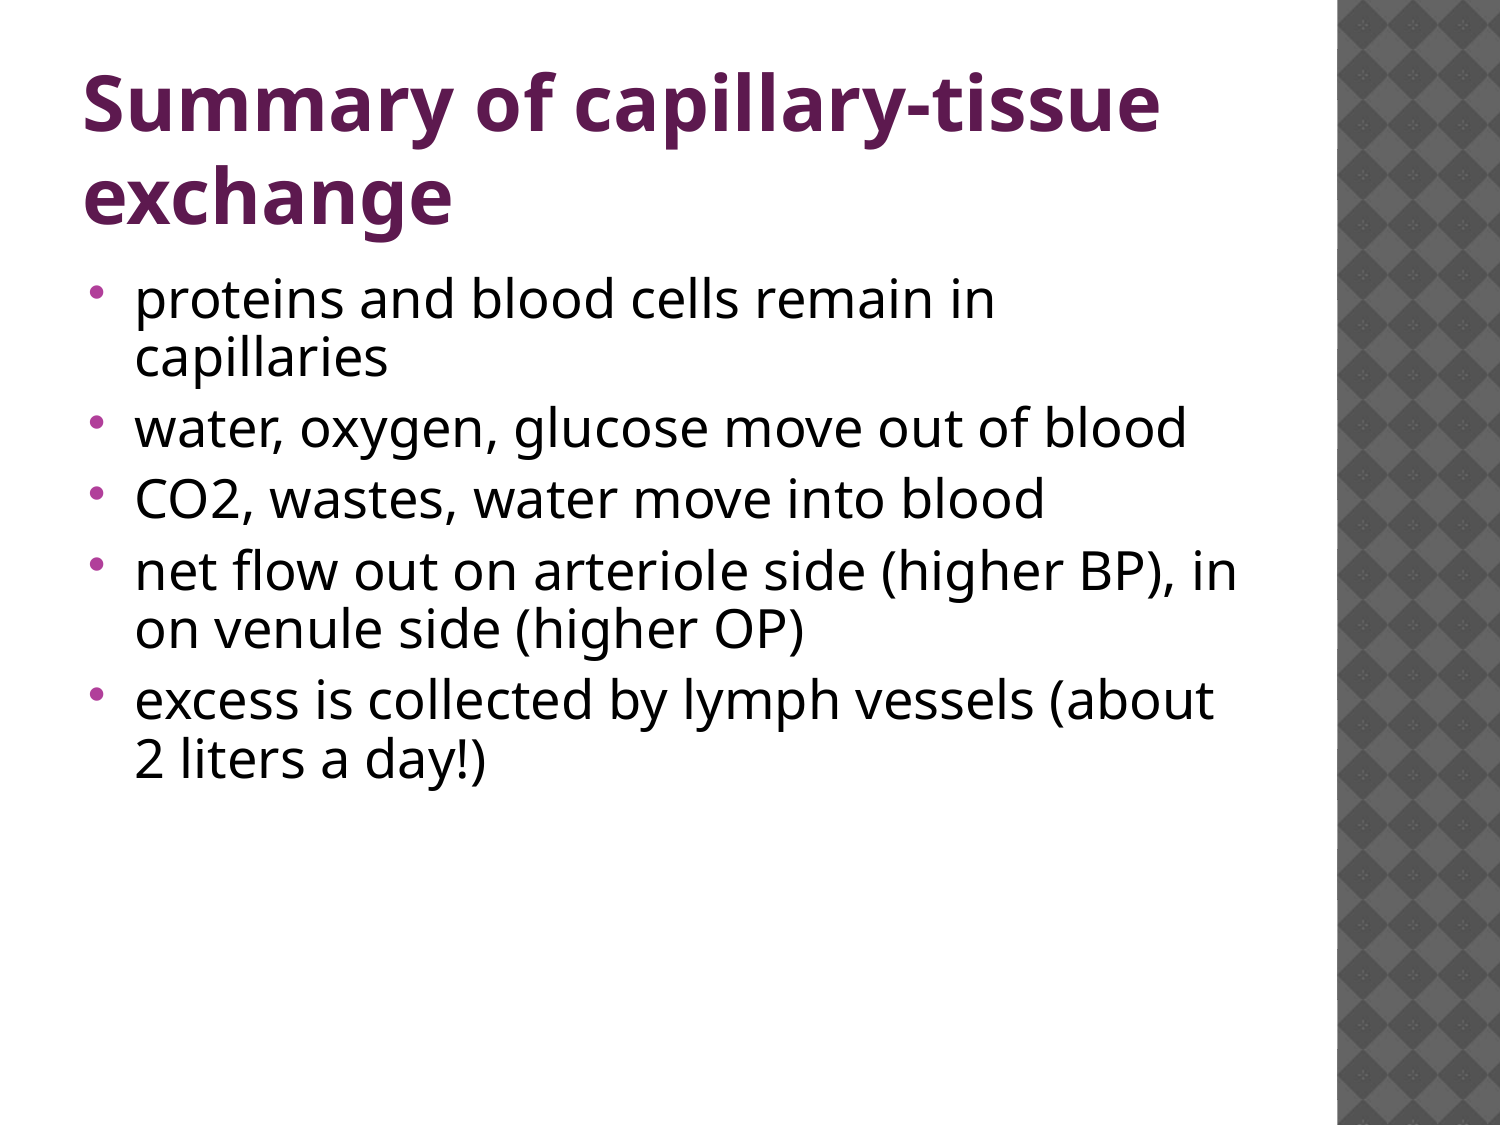

# Summary of capillary-tissue exchange
proteins and blood cells remain in capillaries
water, oxygen, glucose move out of blood
CO2, wastes, water move into blood
net flow out on arteriole side (higher BP), in on venule side (higher OP)
excess is collected by lymph vessels (about 2 liters a day!)